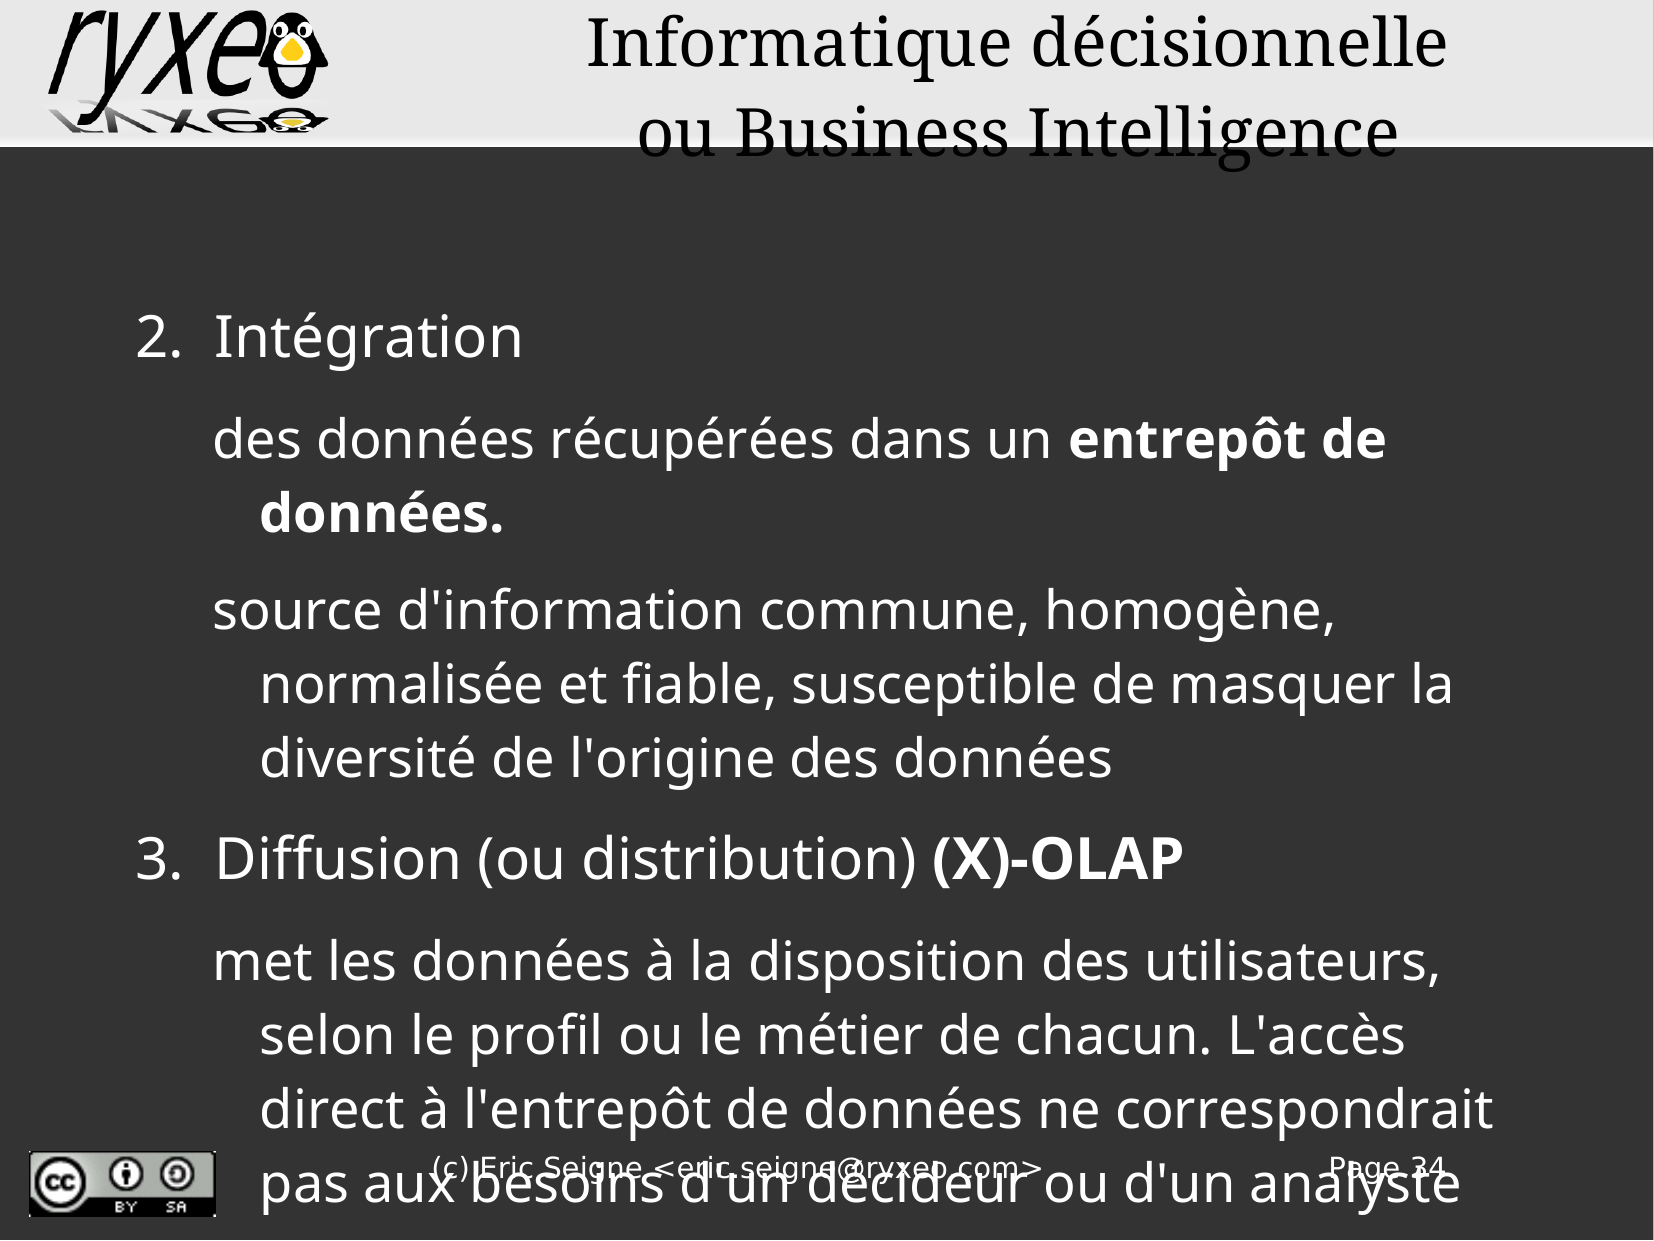

# Informatique décisionnelle ou Business Intelligence
2. Intégration
des données récupérées dans un entrepôt de données.
source d'information commune, homogène, normalisée et fiable, susceptible de masquer la diversité de l'origine des données
3. Diffusion (ou distribution) (X)-OLAP
met les données à la disposition des utilisateurs, selon le profil ou le métier de chacun. L'accès direct à l'entrepôt de données ne correspondrait pas aux besoins d'un décideur ou d'un analyste
Toto le héro
34